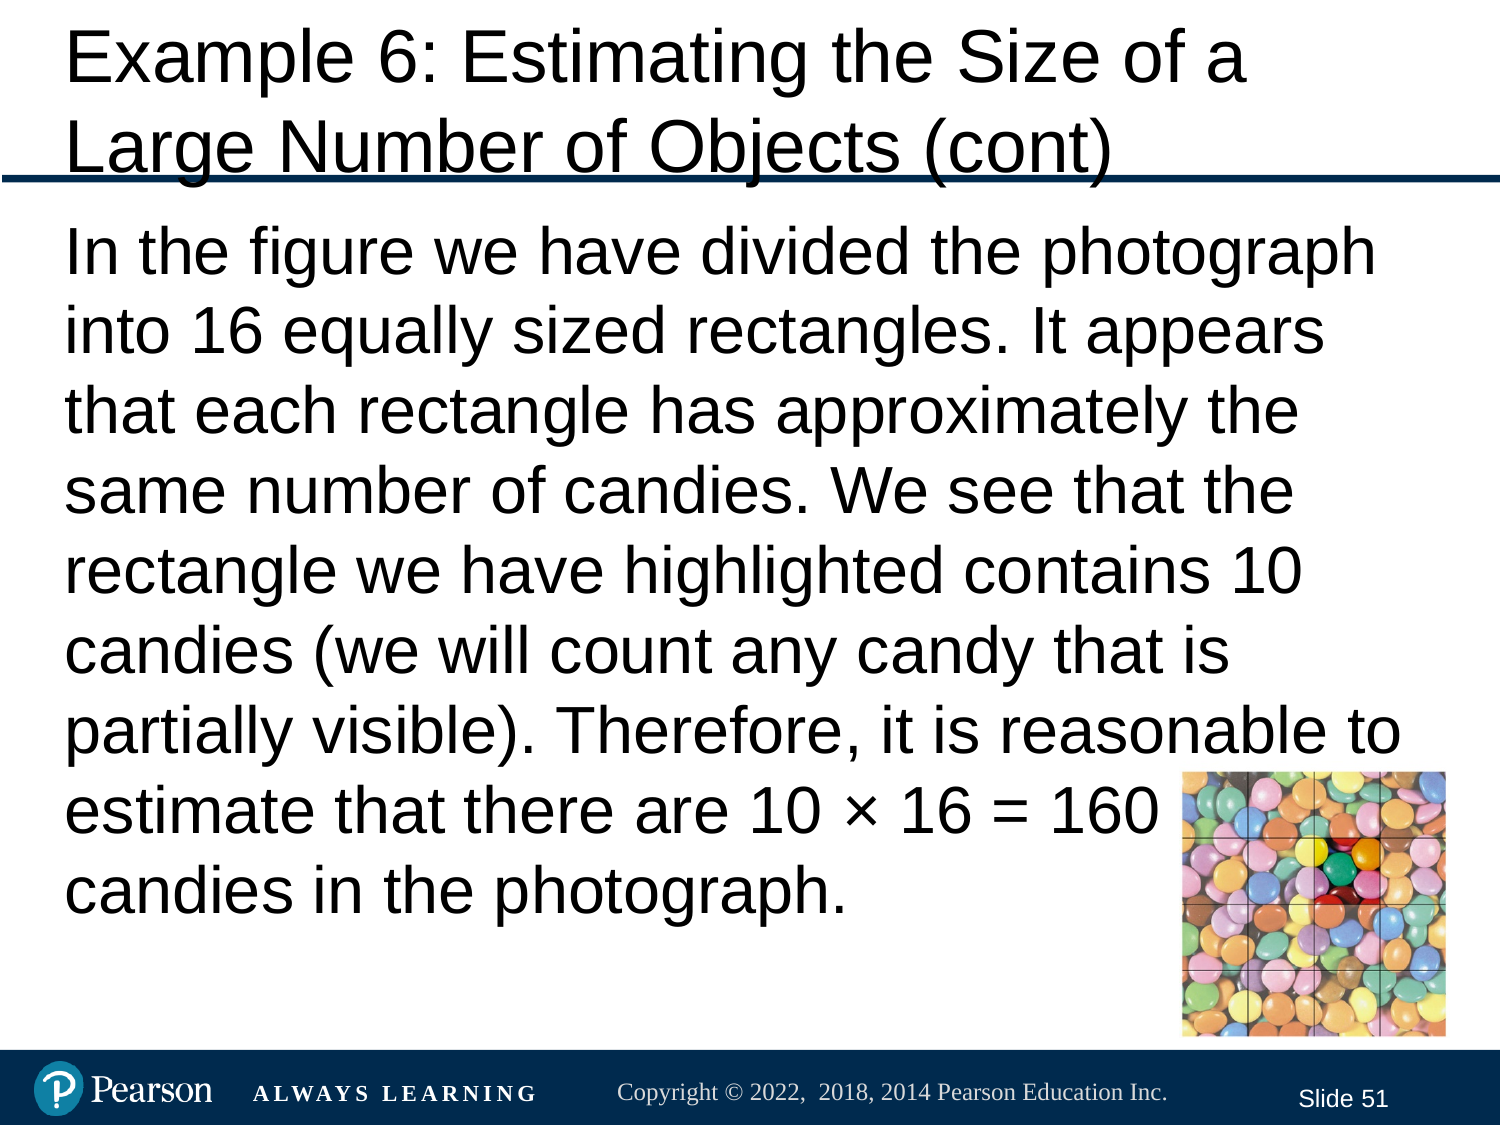

# Example 6: Estimating the Size of a Large Number of Objects (cont)
In the figure we have divided the photograph into 16 equally sized rectangles. It appears that each rectangle has approximately the same number of candies. We see that the rectangle we have highlighted contains 10 candies (we will count any candy that is partially visible). Therefore, it is reasonable to estimate that there are 10 × 16 = 160
candies in the photograph.